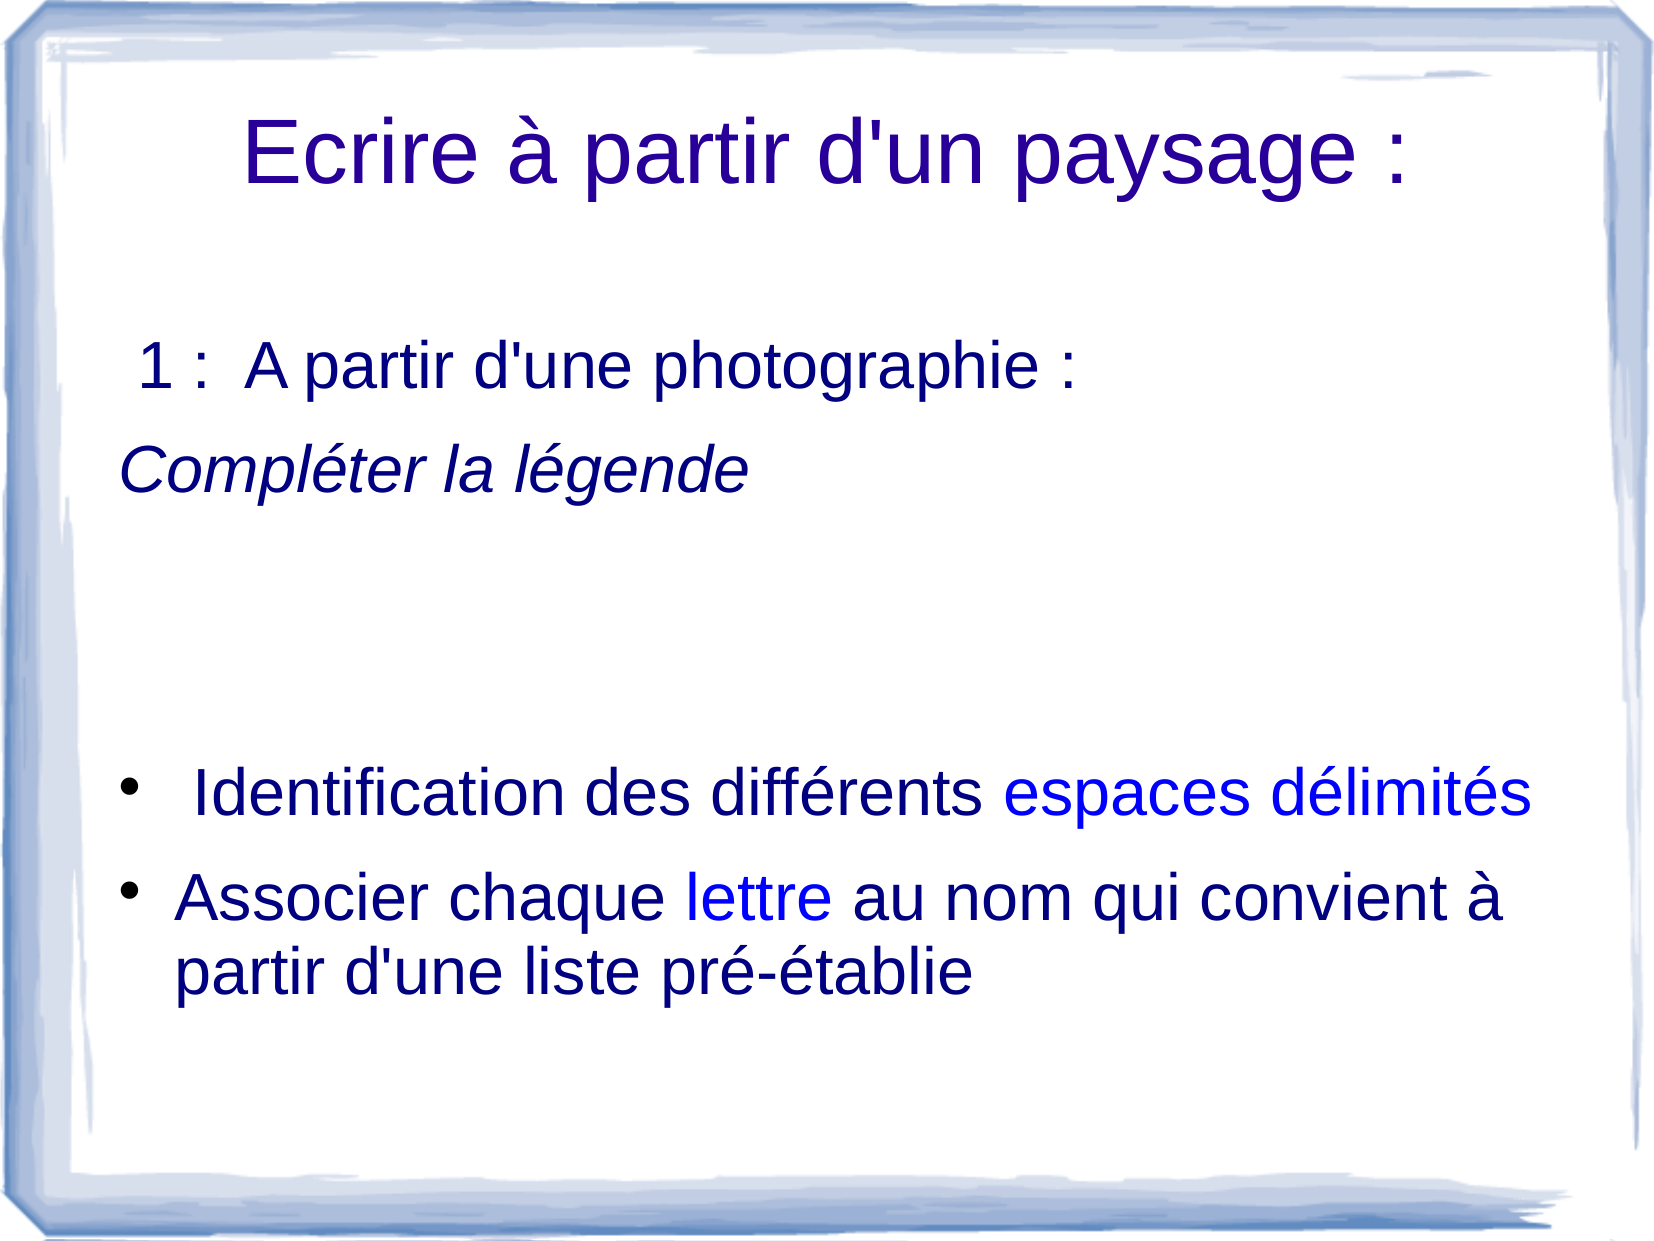

# Ecrire à partir d'un paysage :
 1 : A partir d'une photographie :
Compléter la légende
 Identification des différents espaces délimités
Associer chaque lettre au nom qui convient à partir d'une liste pré-établie